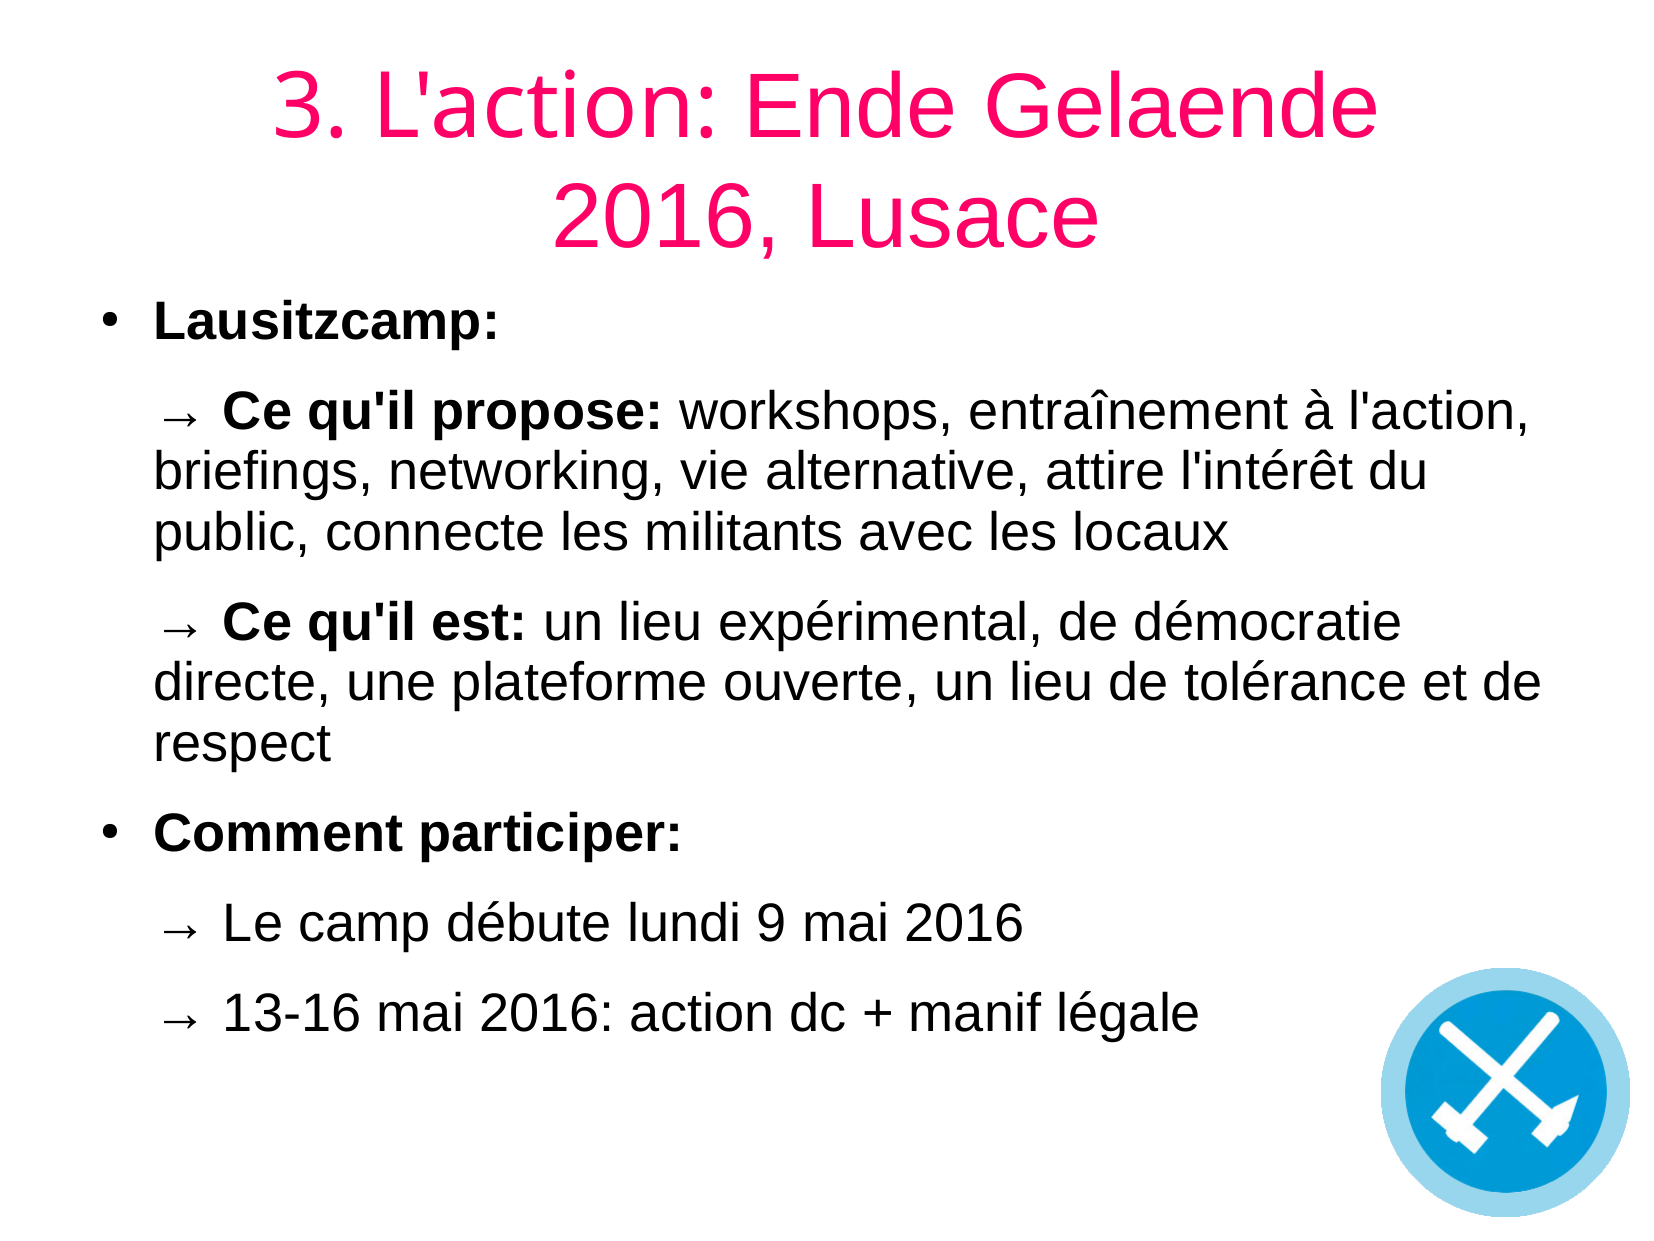

# 3. L'action: Ende Gelaende 2016, Lusace
Lausitzcamp:
→ Ce qu'il propose: workshops, entraînement à l'action, briefings, networking, vie alternative, attire l'intérêt du public, connecte les militants avec les locaux
→ Ce qu'il est: un lieu expérimental, de démocratie directe, une plateforme ouverte, un lieu de tolérance et de respect
Comment participer:
→ Le camp débute lundi 9 mai 2016
→ 13-16 mai 2016: action dc + manif légale